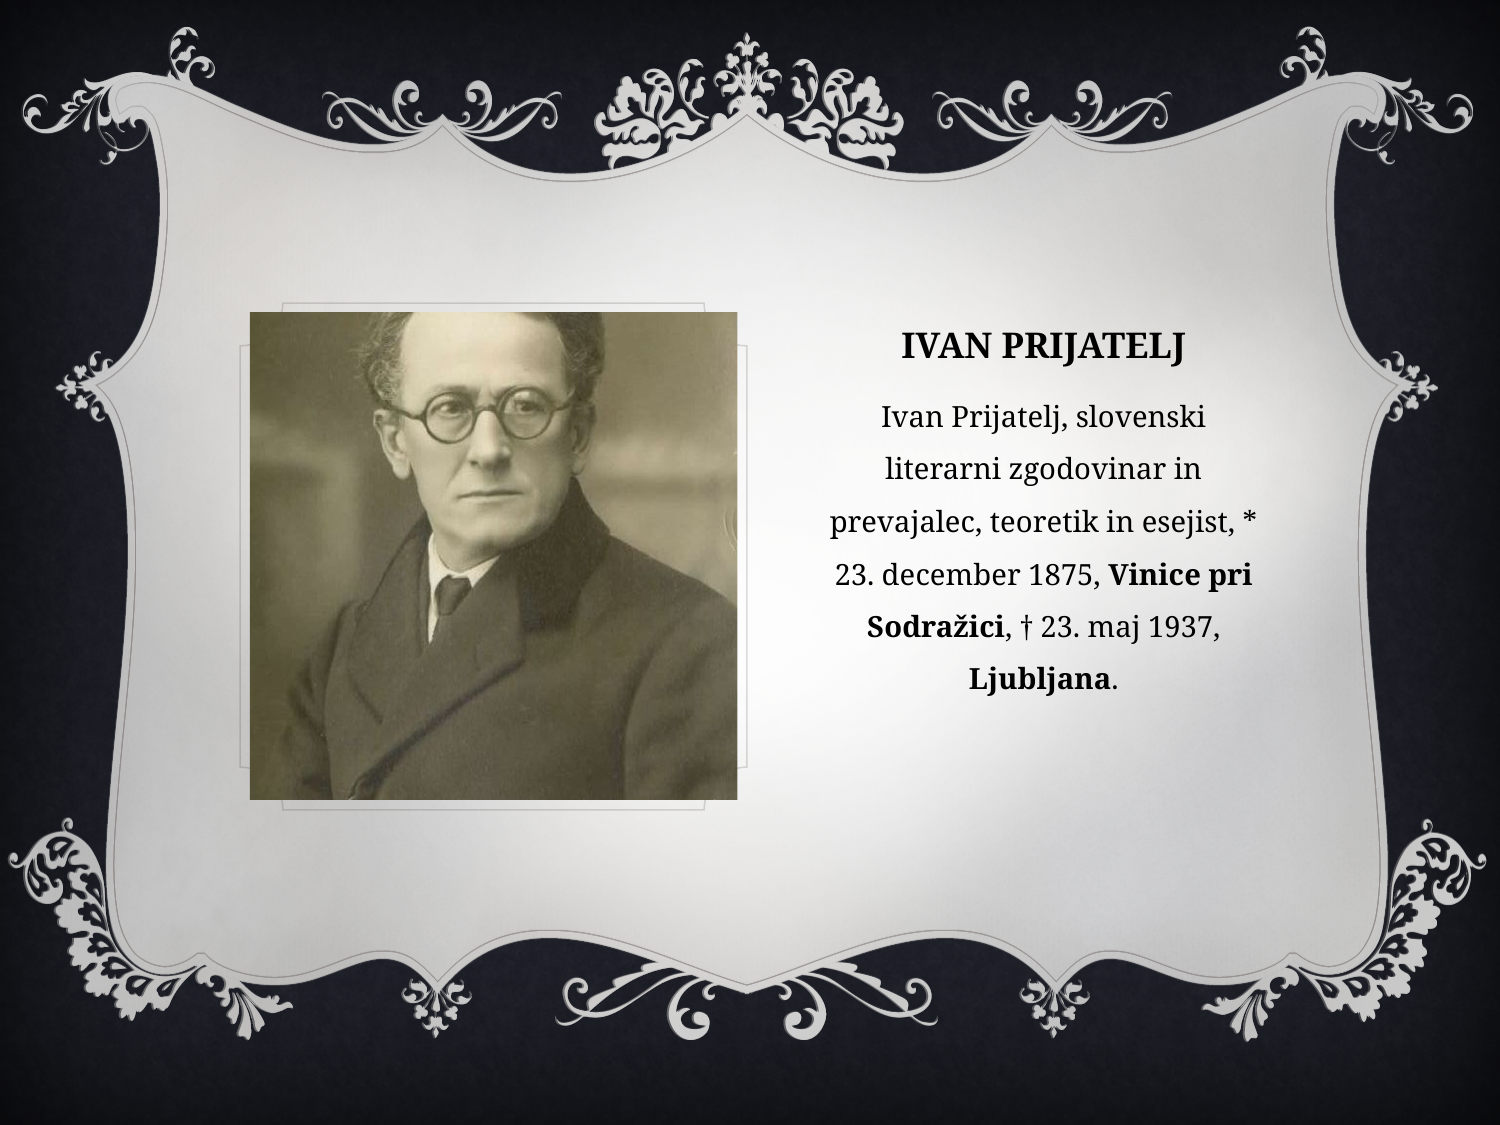

# Ivan Prijatelj
Ivan Prijatelj, slovenski literarni zgodovinar in prevajalec, teoretik in esejist, * 23. december 1875, Vinice pri Sodražici, † 23. maj 1937, Ljubljana.